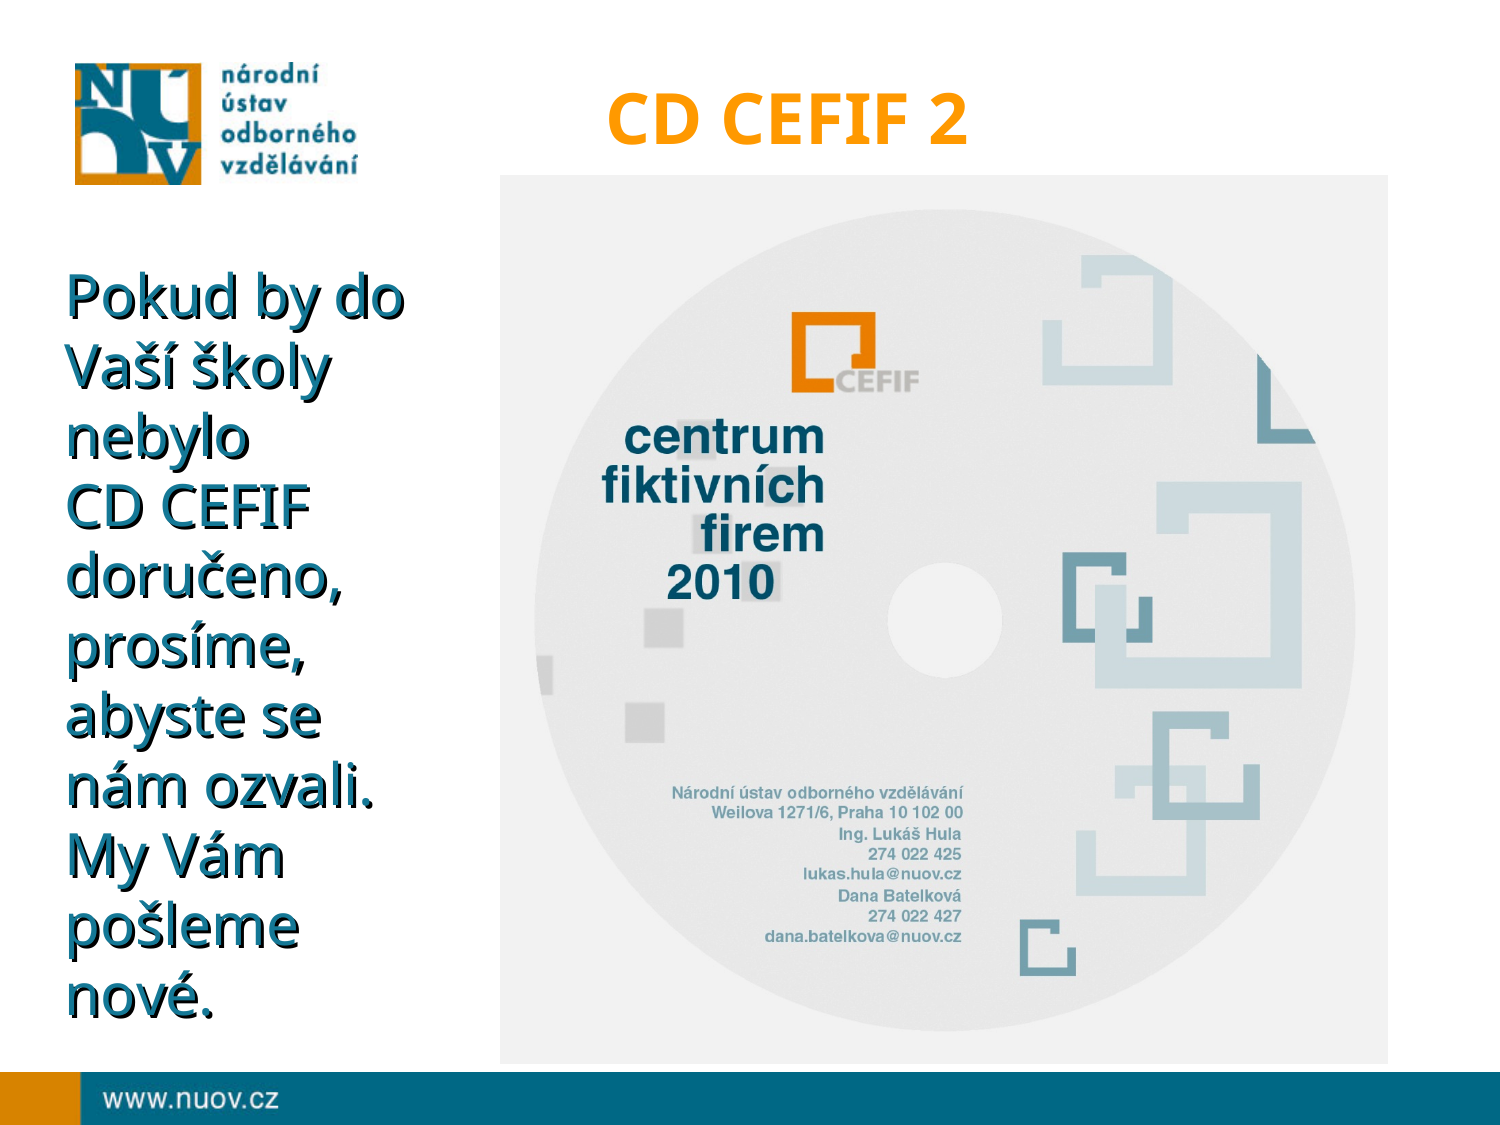

# CD CEFIF 2
Pokud by do Vaší školy nebylo
CD CEFIF doručeno, prosíme, abyste se nám ozvali.
My Vám pošleme nové.